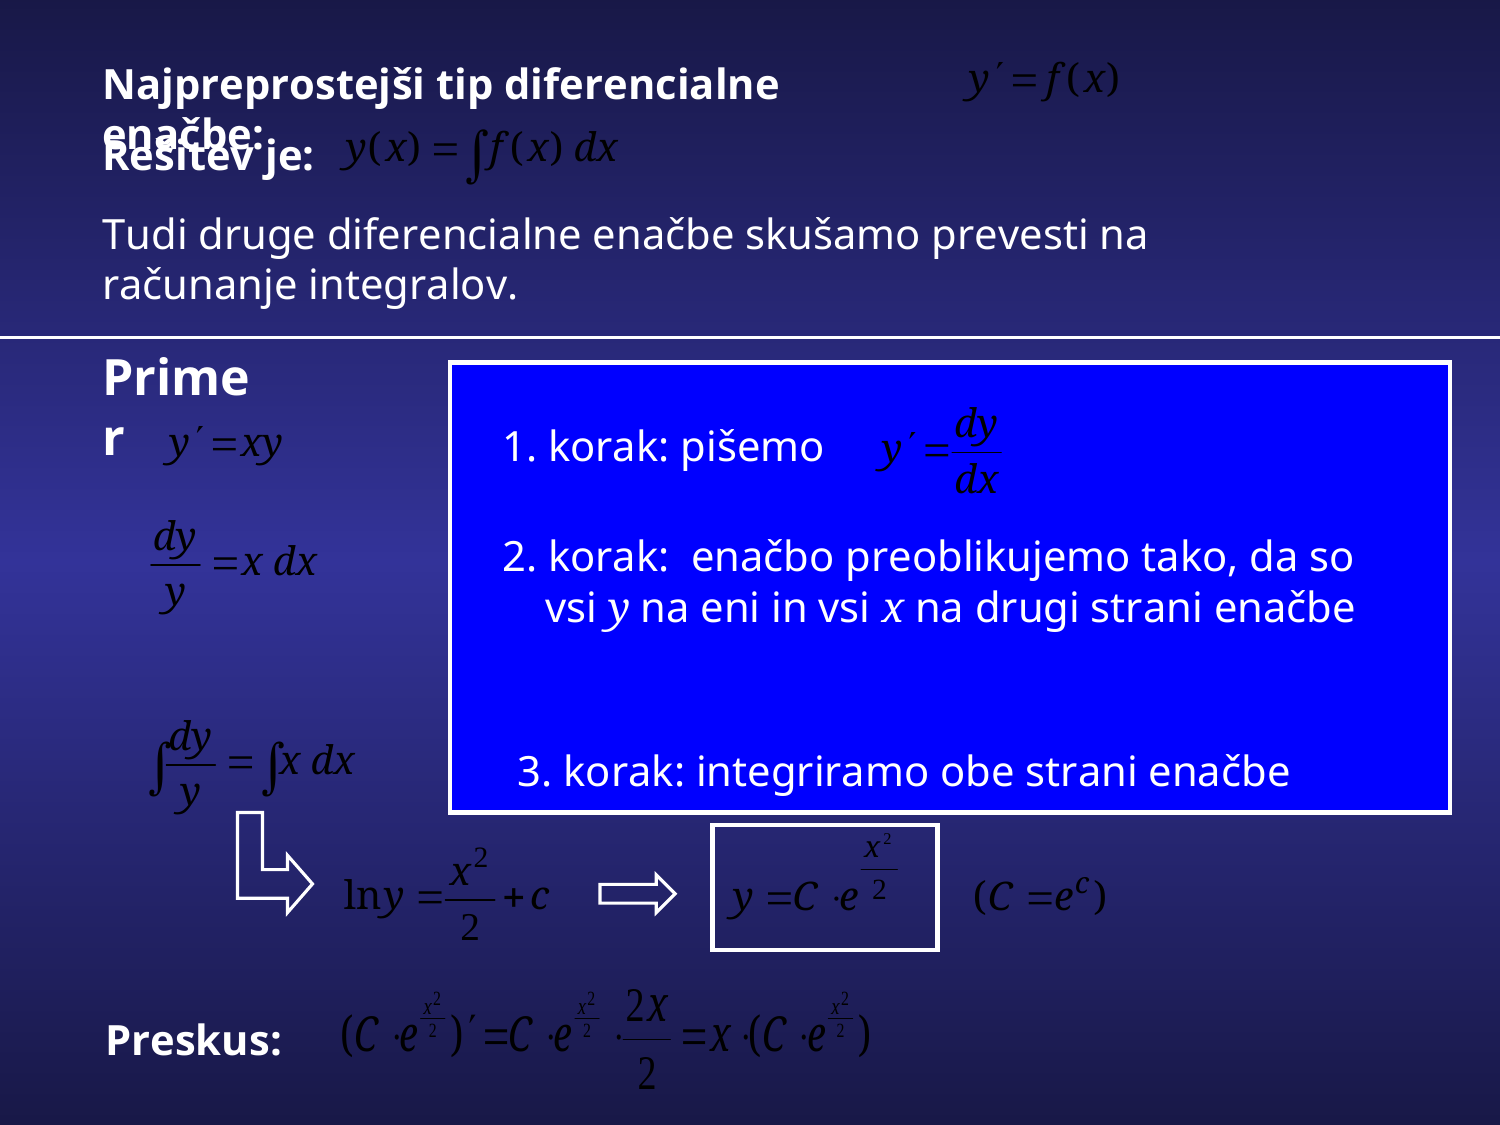

Najpreprostejši tip diferencialne enačbe:
Rešitev je:
Tudi druge diferencialne enačbe skušamo prevesti na računanje integralov.
Primer
1. korak: pišemo
2. korak: enačbo preoblikujemo tako, da so
 vsi y na eni in vsi x na drugi strani enačbe
(kadar se to izide pravimo, da gre za enačbo z ločljivimi spremenljivkami)
3. korak: integriramo obe strani enačbe
Preskus: